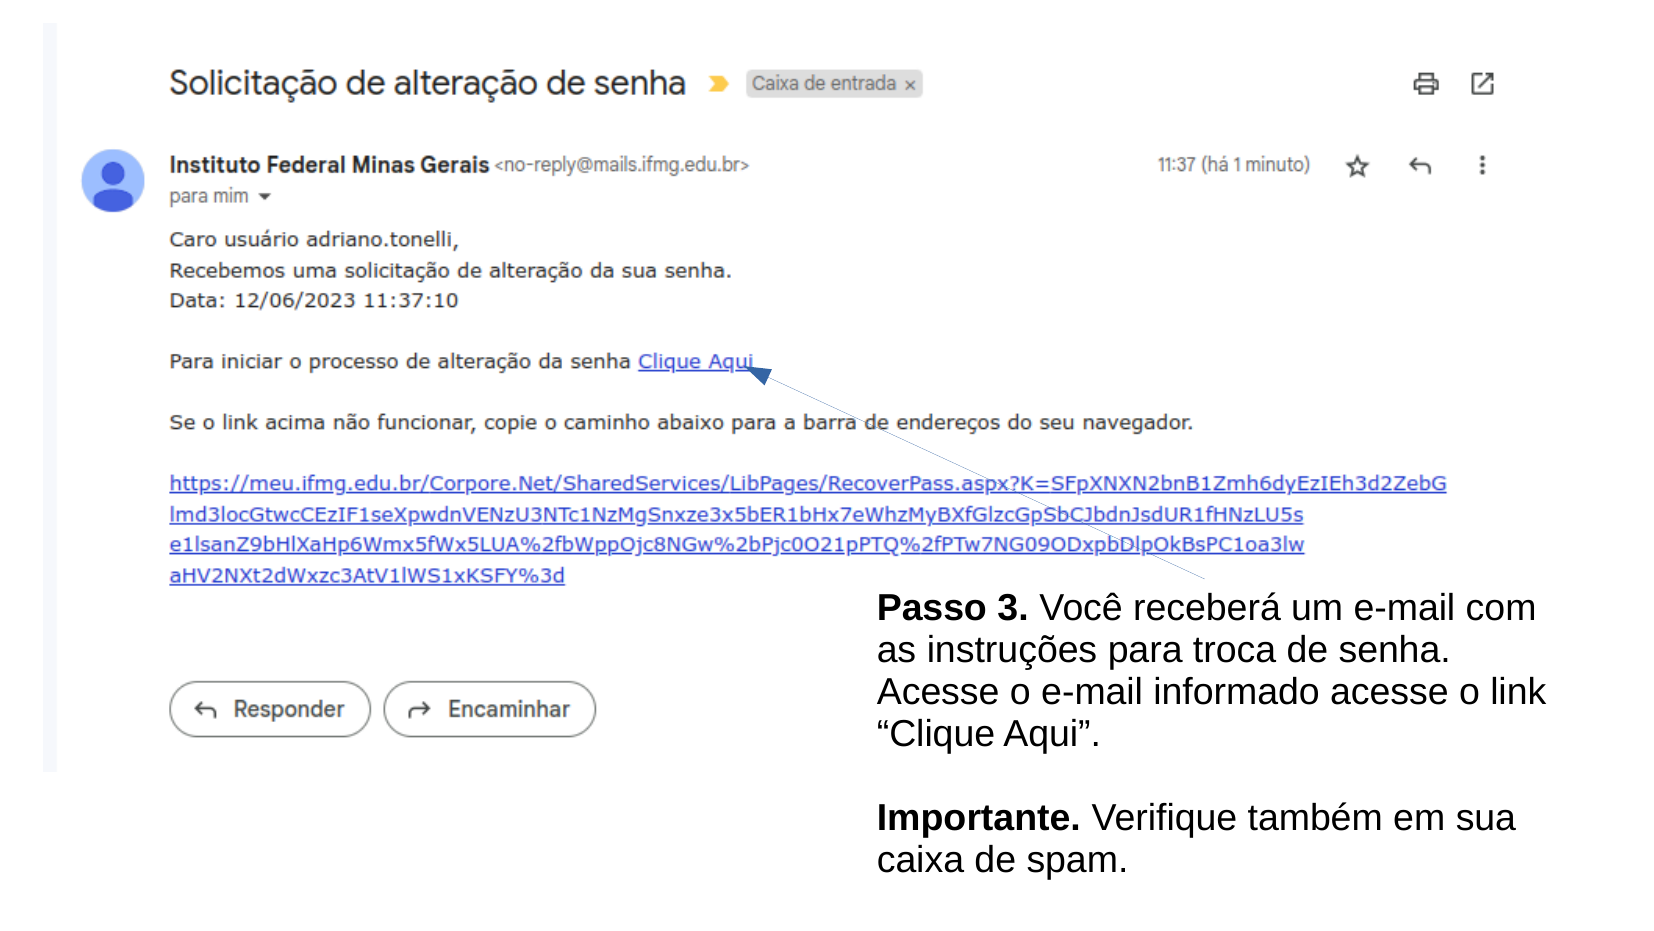

Passo 3. Você receberá um e-mail com as instruções para troca de senha. Acesse o e-mail informado acesse o link “Clique Aqui”.
Importante. Verifique também em sua caixa de spam.